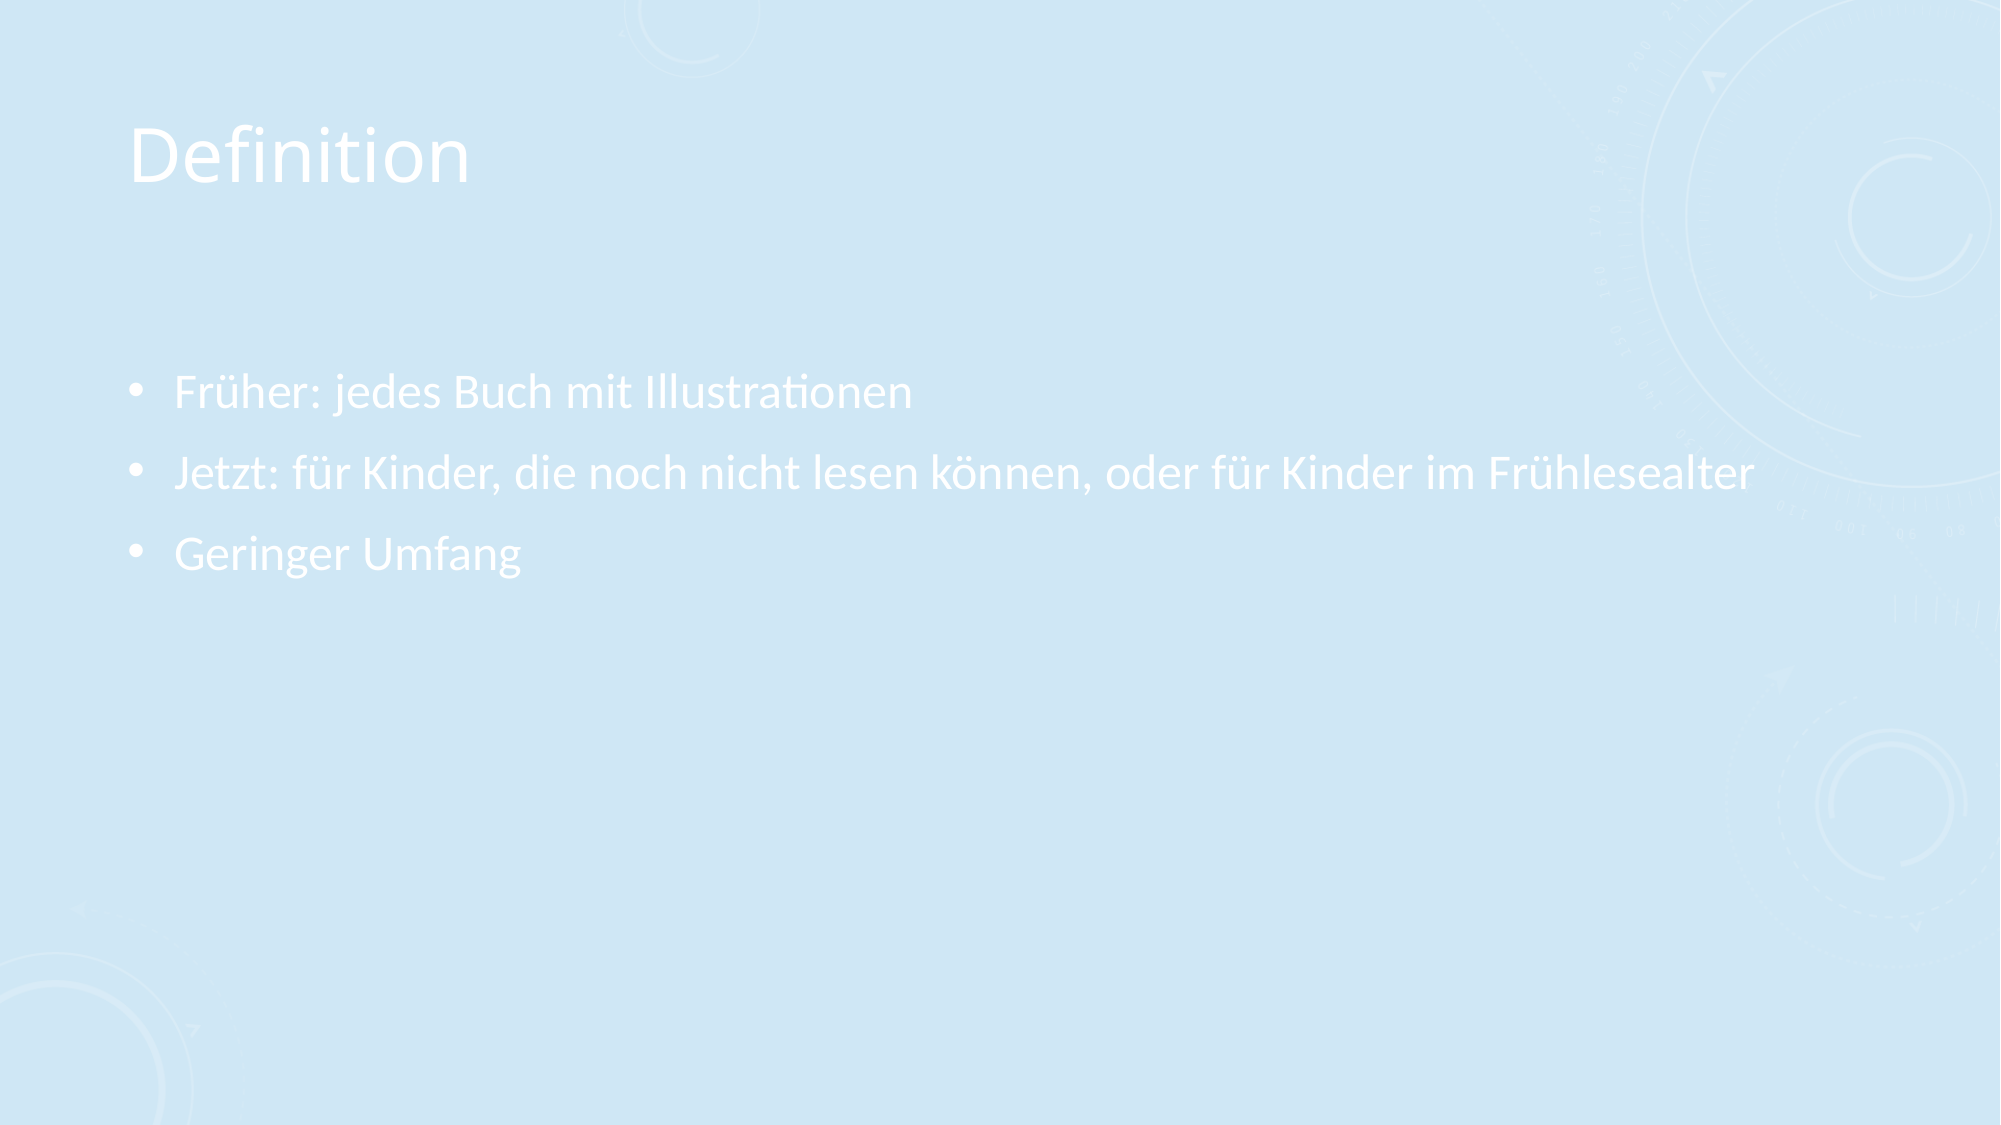

# Definition
Früher: jedes Buch mit Illustrationen
Jetzt: für Kinder, die noch nicht lesen können, oder für Kinder im Frühlesealter
Geringer Umfang